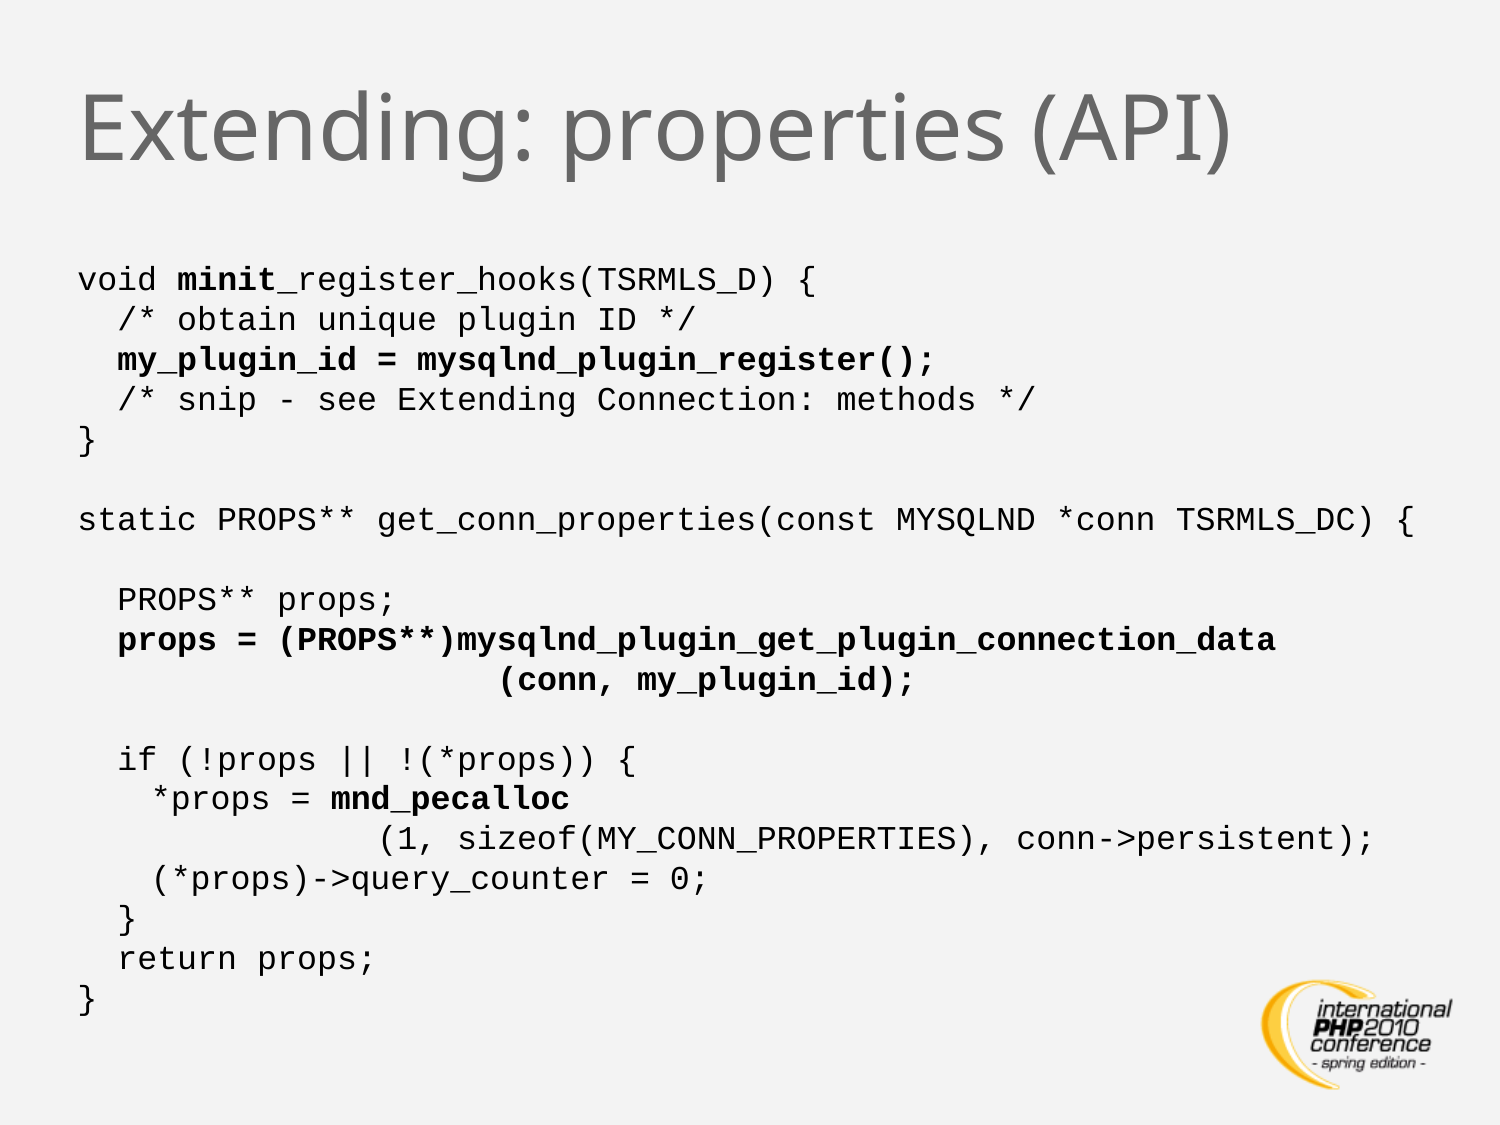

# Extending: properties (API)
void minit_register_hooks(TSRMLS_D) {
 /* obtain unique plugin ID */
 my_plugin_id = mysqlnd_plugin_register();
 /* snip - see Extending Connection: methods */
}
static PROPS** get_conn_properties(const MYSQLND *conn TSRMLS_DC) {
 PROPS** props;
 props = (PROPS**)mysqlnd_plugin_get_plugin_connection_data
 (conn, my_plugin_id);
 if (!props || !(*props)) {
	*props = mnd_pecalloc
 (1, sizeof(MY_CONN_PROPERTIES), conn->persistent);
	(*props)->query_counter = 0;
 }
 return props;
}